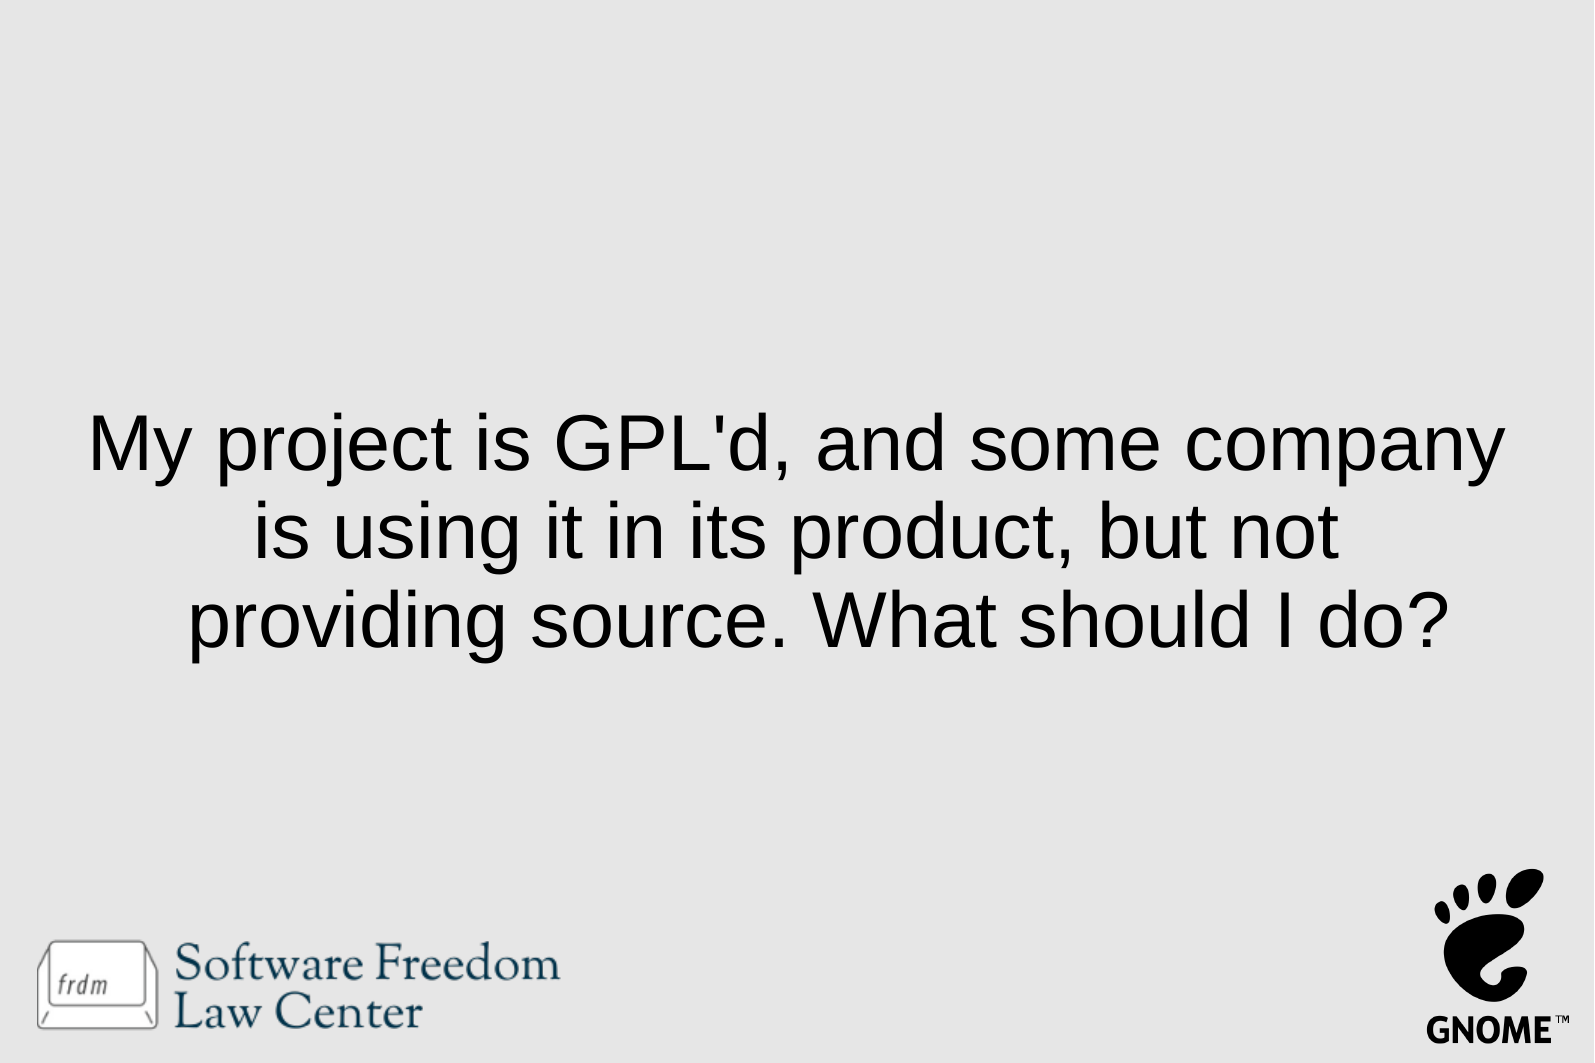

# My project is GPL'd, and some company is using it in its product, but not providing source. What should I do?